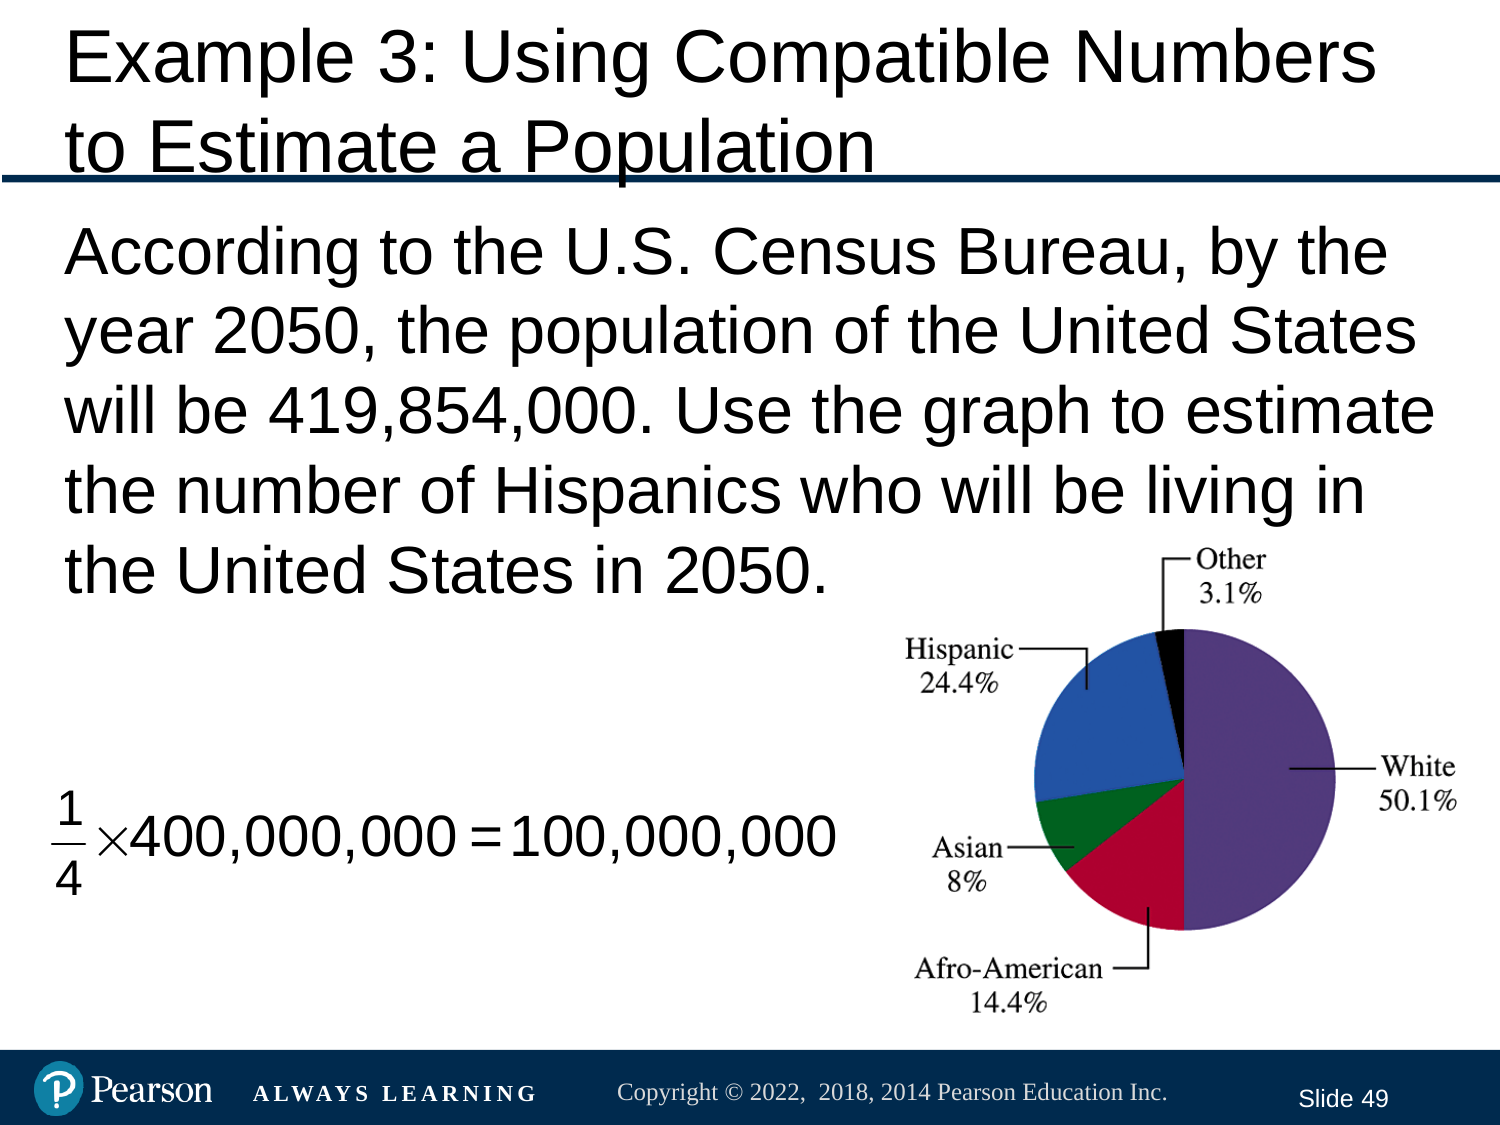

# Example 3: Using Compatible Numbers to Estimate a Population
According to the U.S. Census Bureau, by the year 2050, the population of the United States will be 419,854,000. Use the graph to estimate the number of Hispanics who will be living in the United States in 2050.